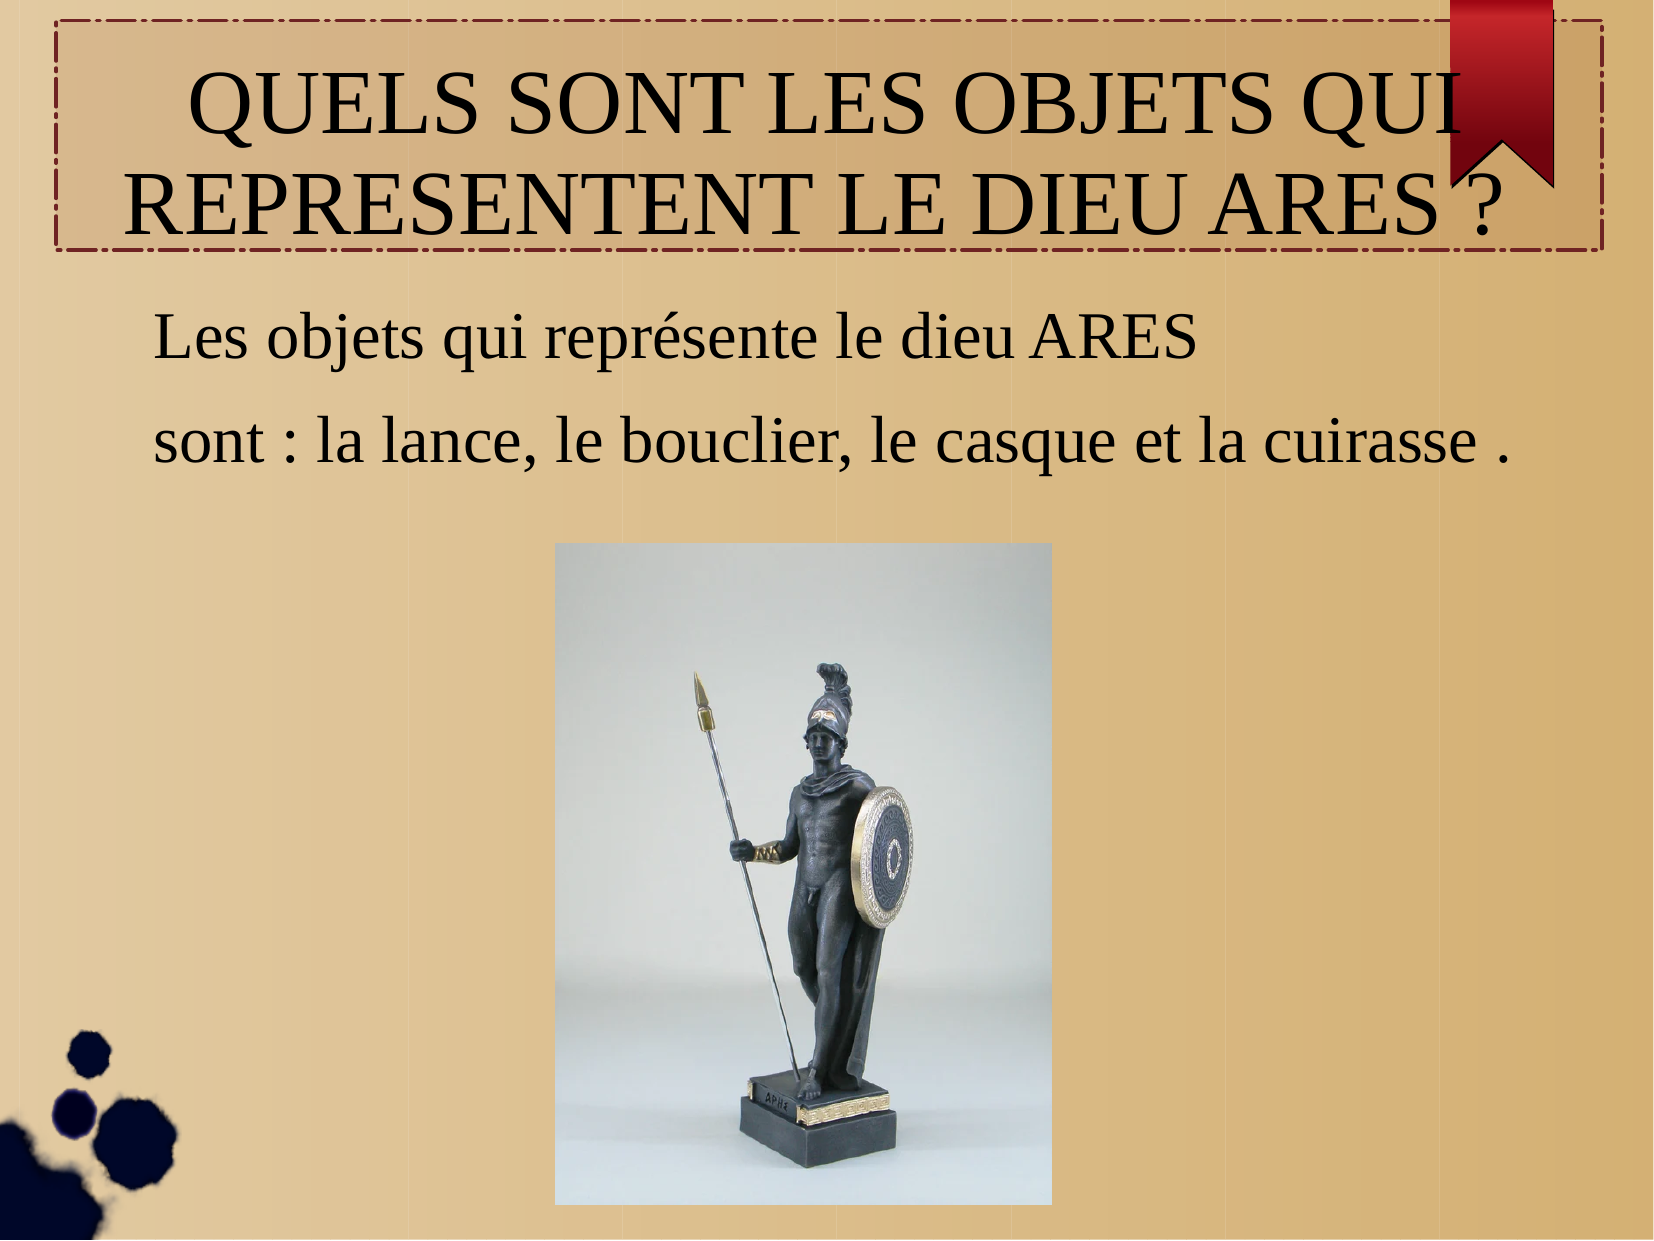

# QUELS SONT LES OBJETS QUI REPRESENTENT LE DIEU ARES ?
Les objets qui représente le dieu ARES
sont : la lance, le bouclier, le casque et la cuirasse .